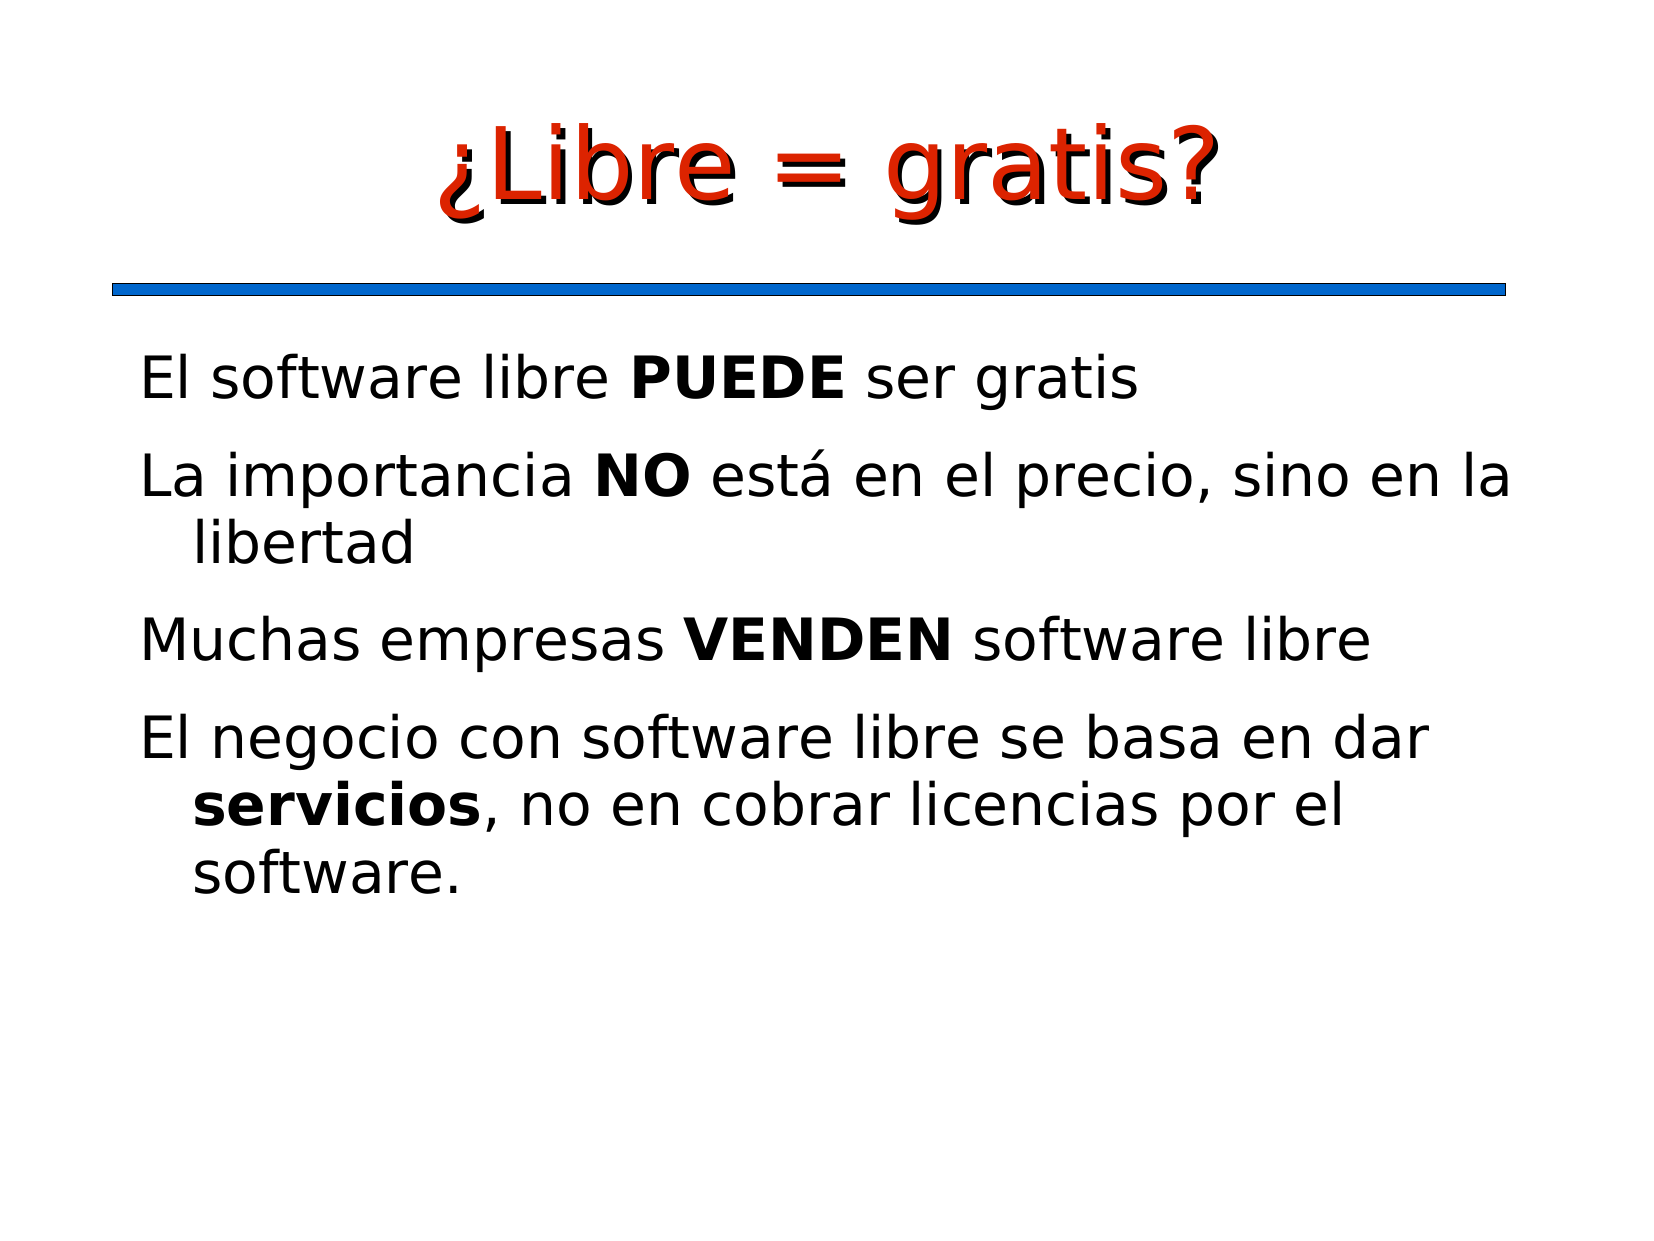

# ¿Libre = gratis?
El software libre PUEDE ser gratis
La importancia NO está en el precio, sino en la libertad
Muchas empresas VENDEN software libre
El negocio con software libre se basa en dar servicios, no en cobrar licencias por el software.